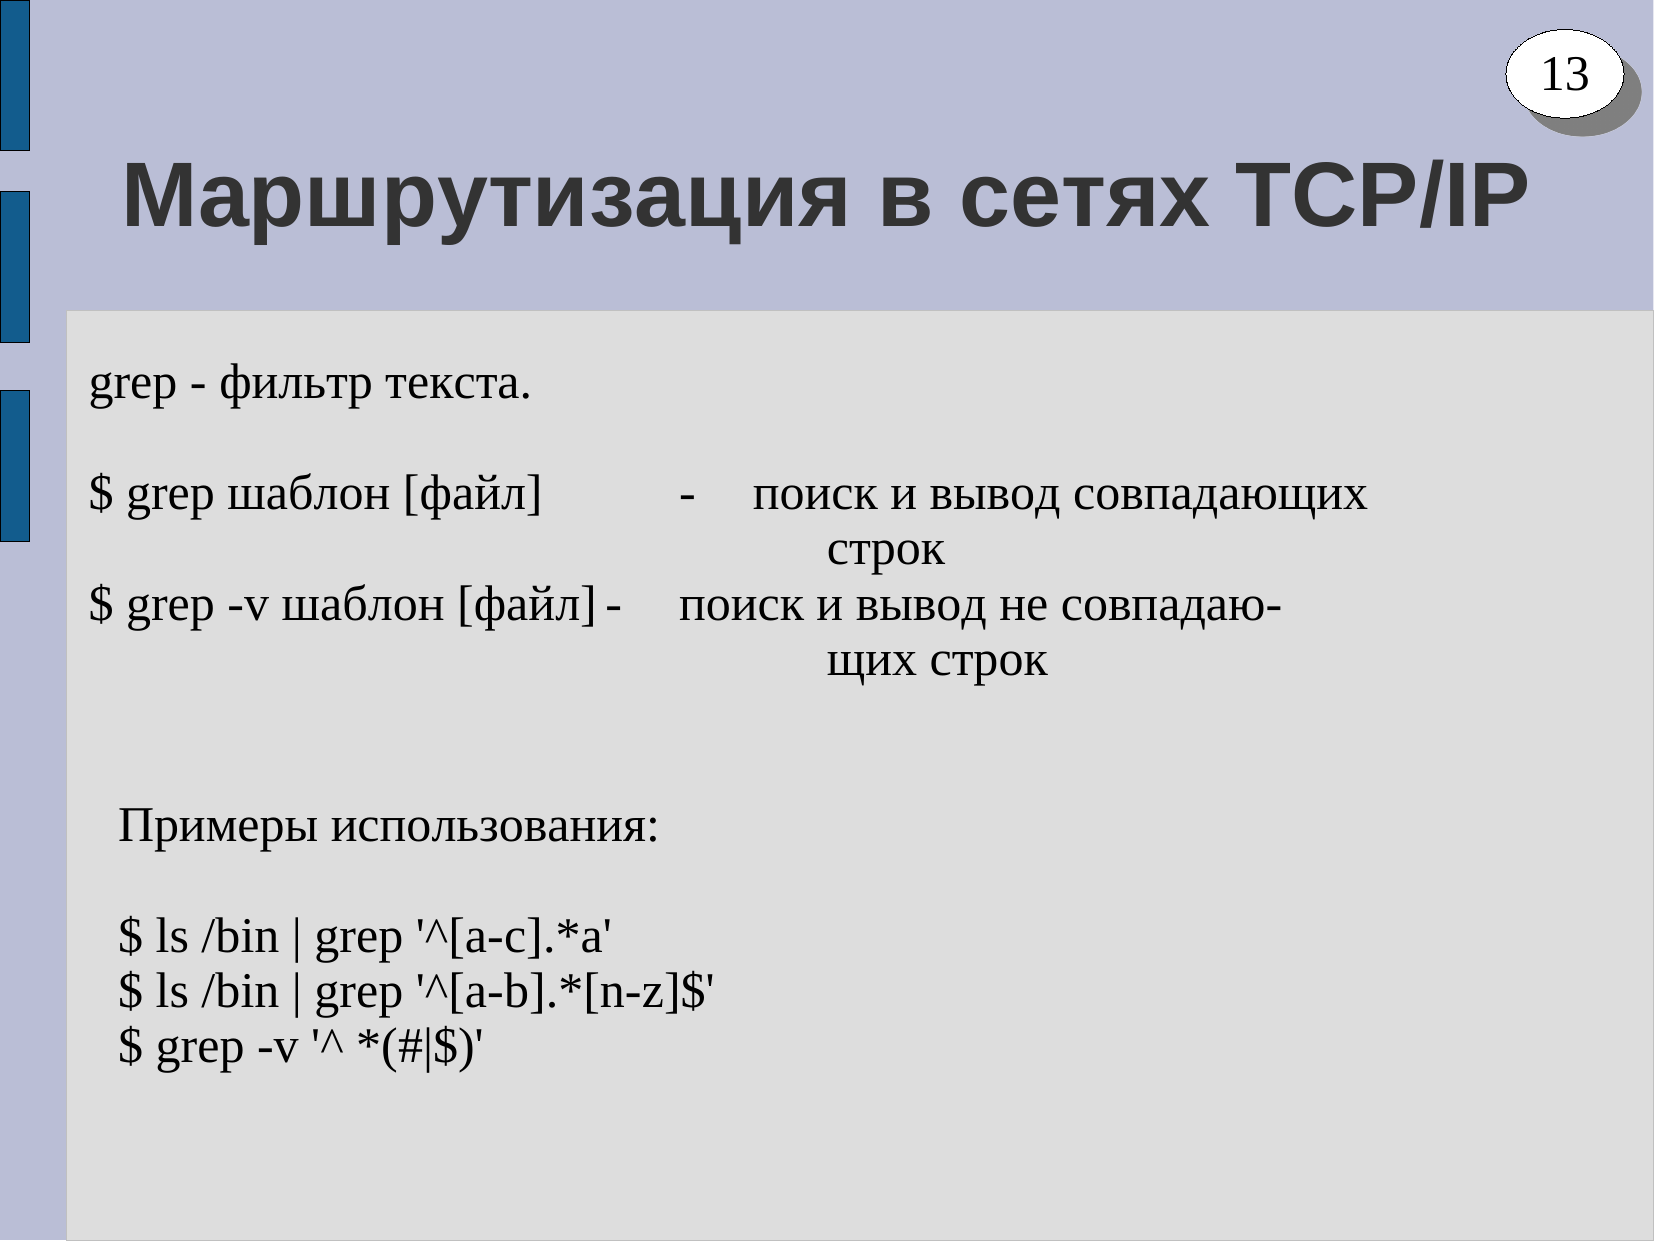

13
# Маршрутизация в сетях TCP/IP
grep - фильтр текста.
$ grep шаблон [файл]		-	поиск и вывод совпадающих
										строк
$ grep -v шаблон [файл]	-	поиск и вывод не совпадаю-
										щих строк
Примеры использования:
$ ls /bin | grep '^[a-c].*a'
$ ls /bin | grep '^[a-b].*[n-z]$'
$ grep -v '^ *(#|$)'